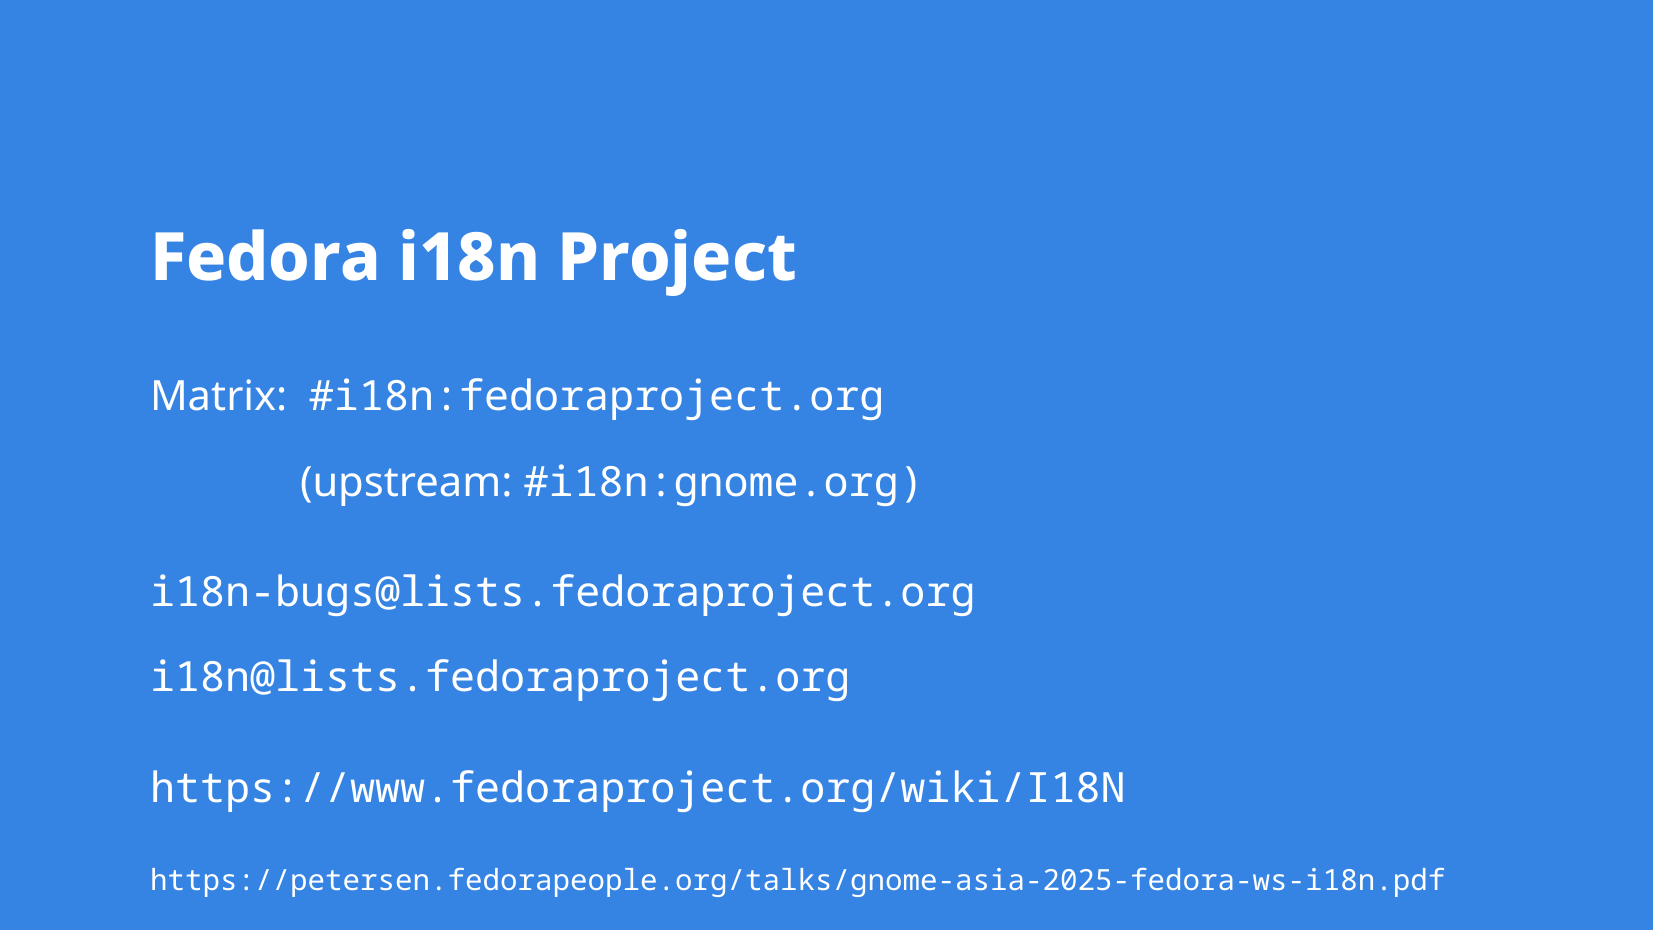

# Fedora i18n Project
Matrix: #i18n:fedoraproject.org
		(upstream: #i18n:gnome.org)
i18n-bugs@lists.fedoraproject.org
i18n@lists.fedoraproject.org
https://www.fedoraproject.org/wiki/I18N
https://petersen.fedorapeople.org/talks/gnome-asia-2025-fedora-ws-i18n.pdf